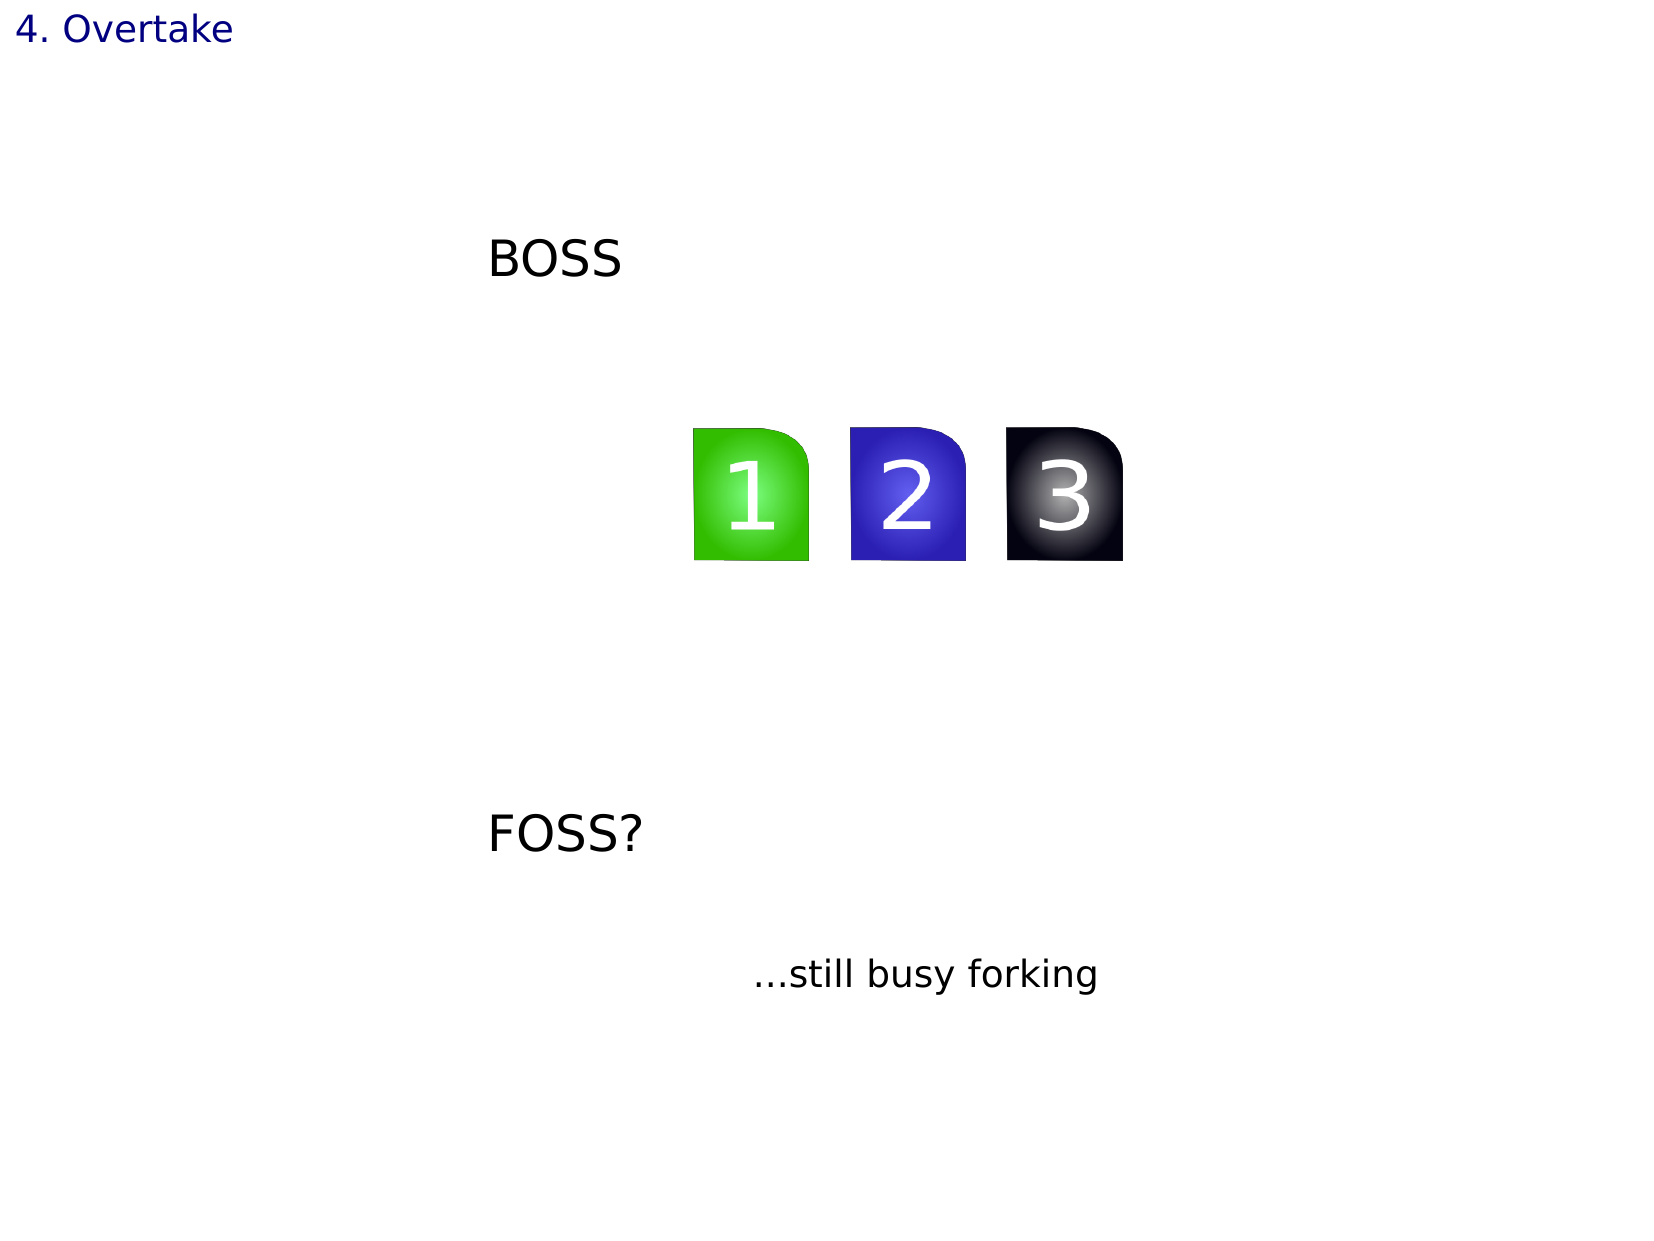

4. Overtake
BOSS
FOSS?
...still busy forking